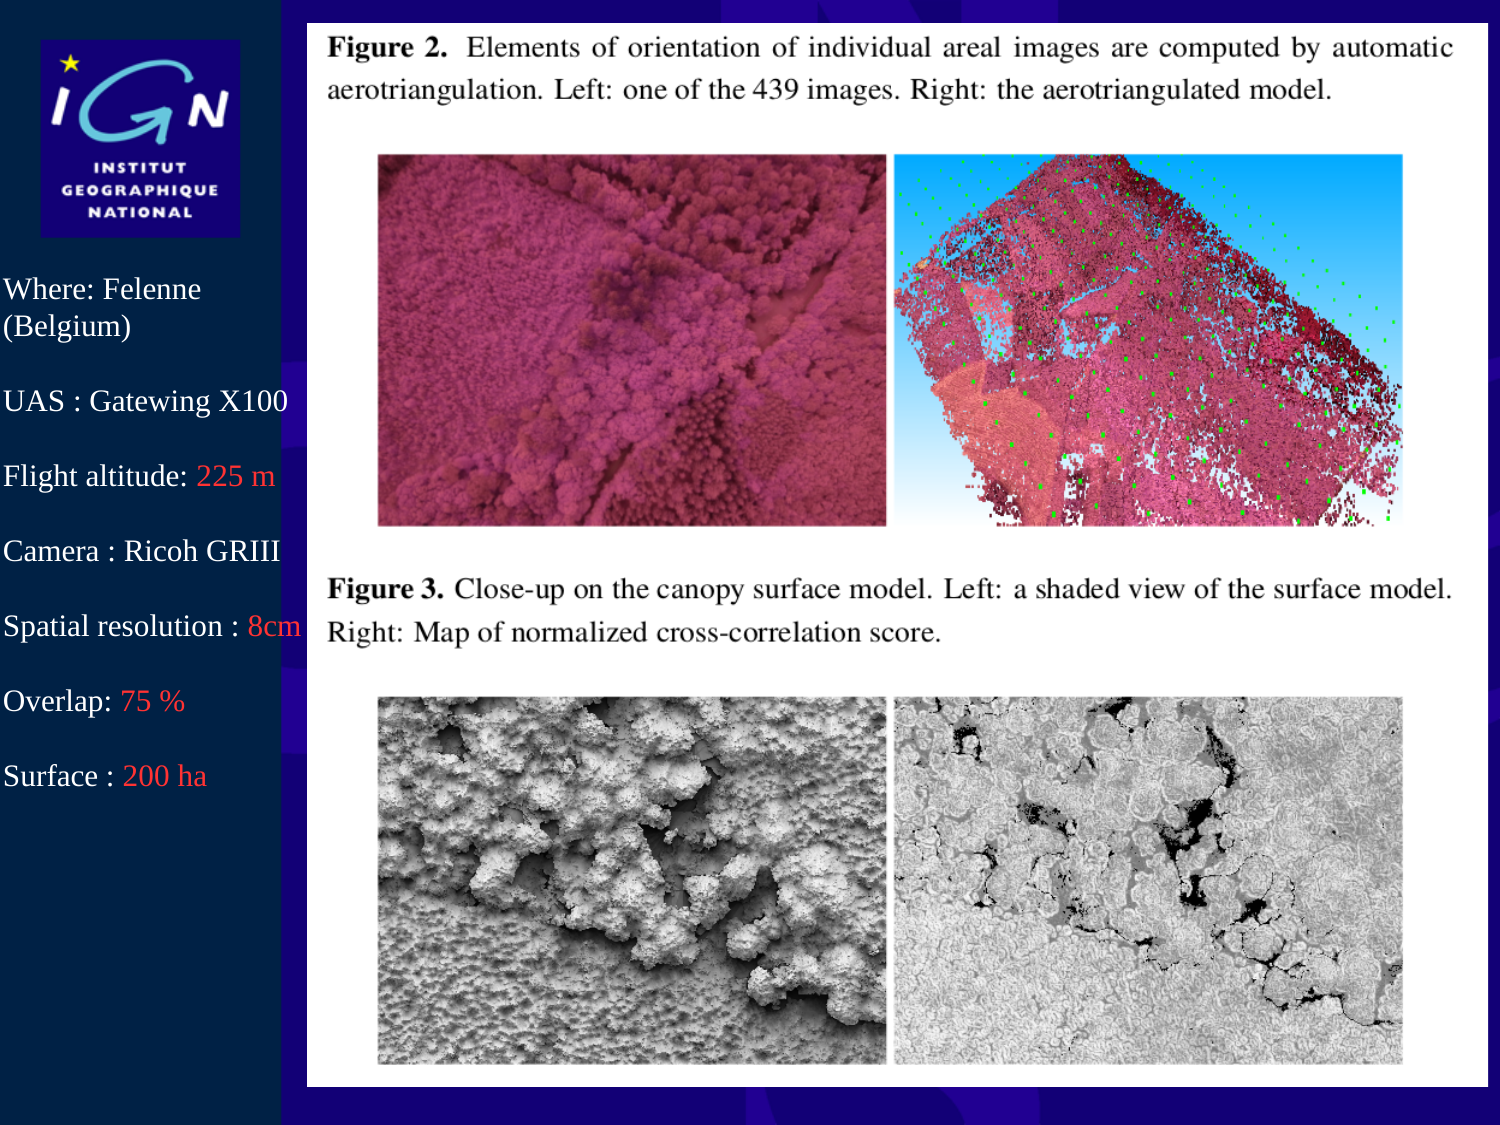

Where: Felenne
(Belgium)
UAS : Gatewing X100
Flight altitude: 225 m
Camera : Ricoh GRIII
Spatial resolution : 8cm
Overlap: 75 %
Surface : 200 ha